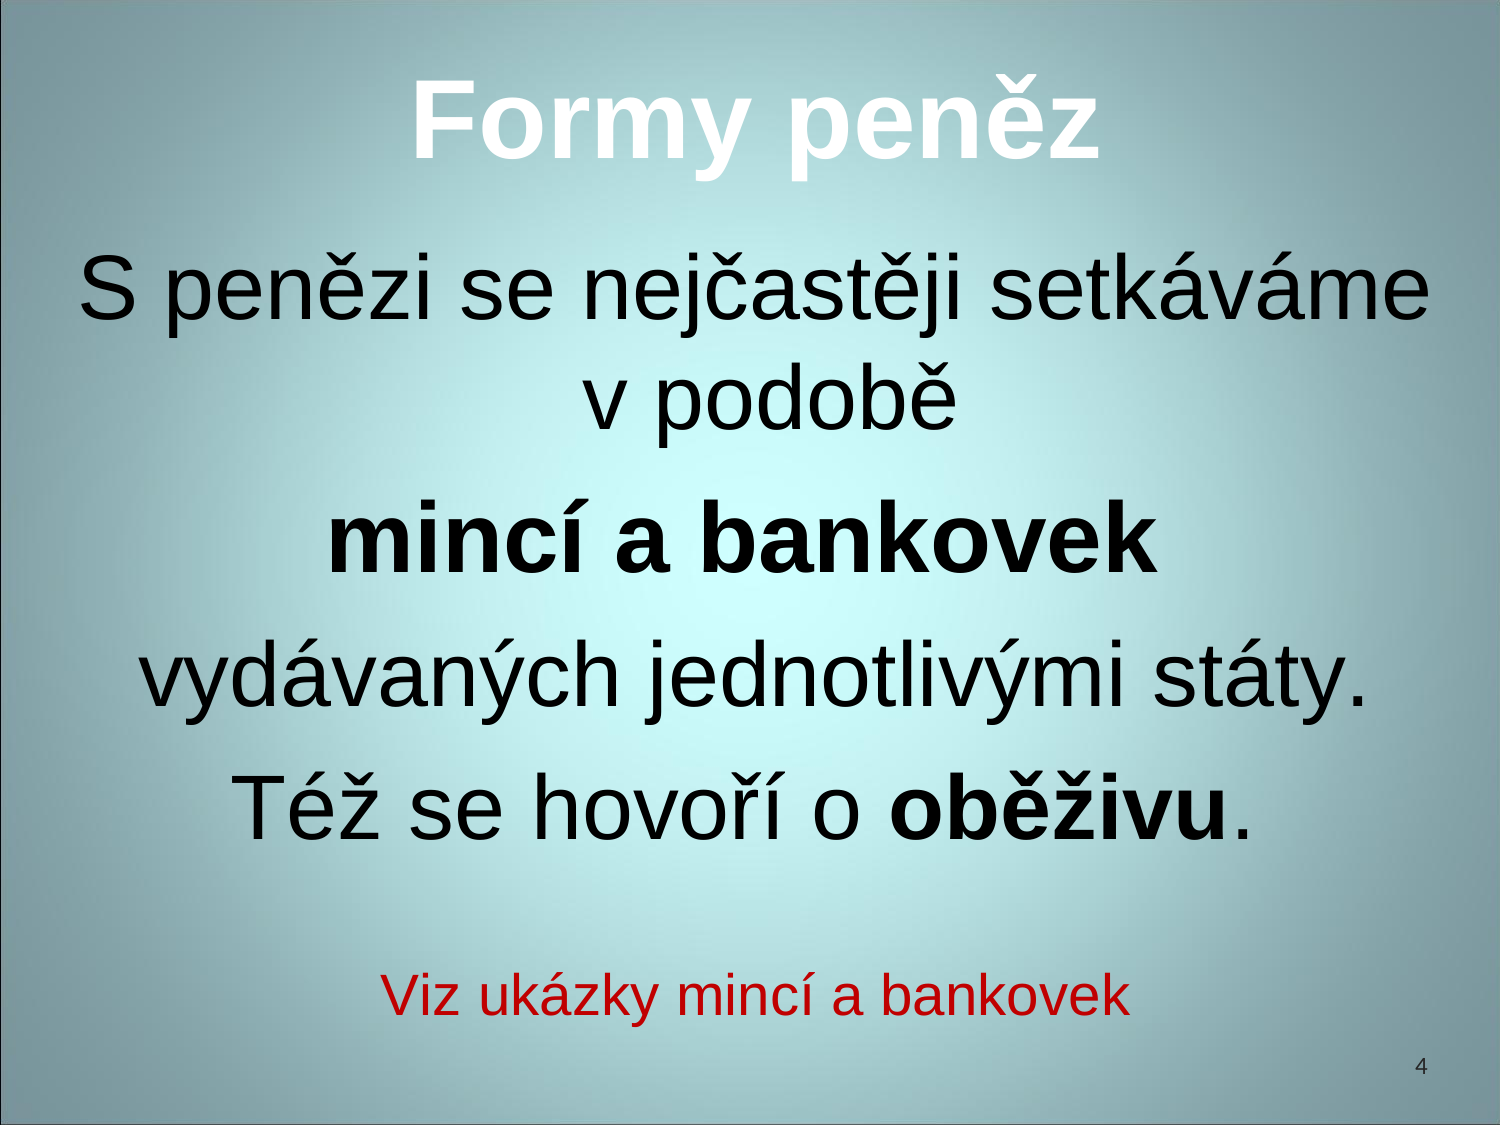

Formy peněz
# S penězi se nejčastěji setkáváme v podobě
mincí a bankovek
vydávaných jednotlivými státy.
Též se hovoří o oběživu.
Viz ukázky mincí a bankovek